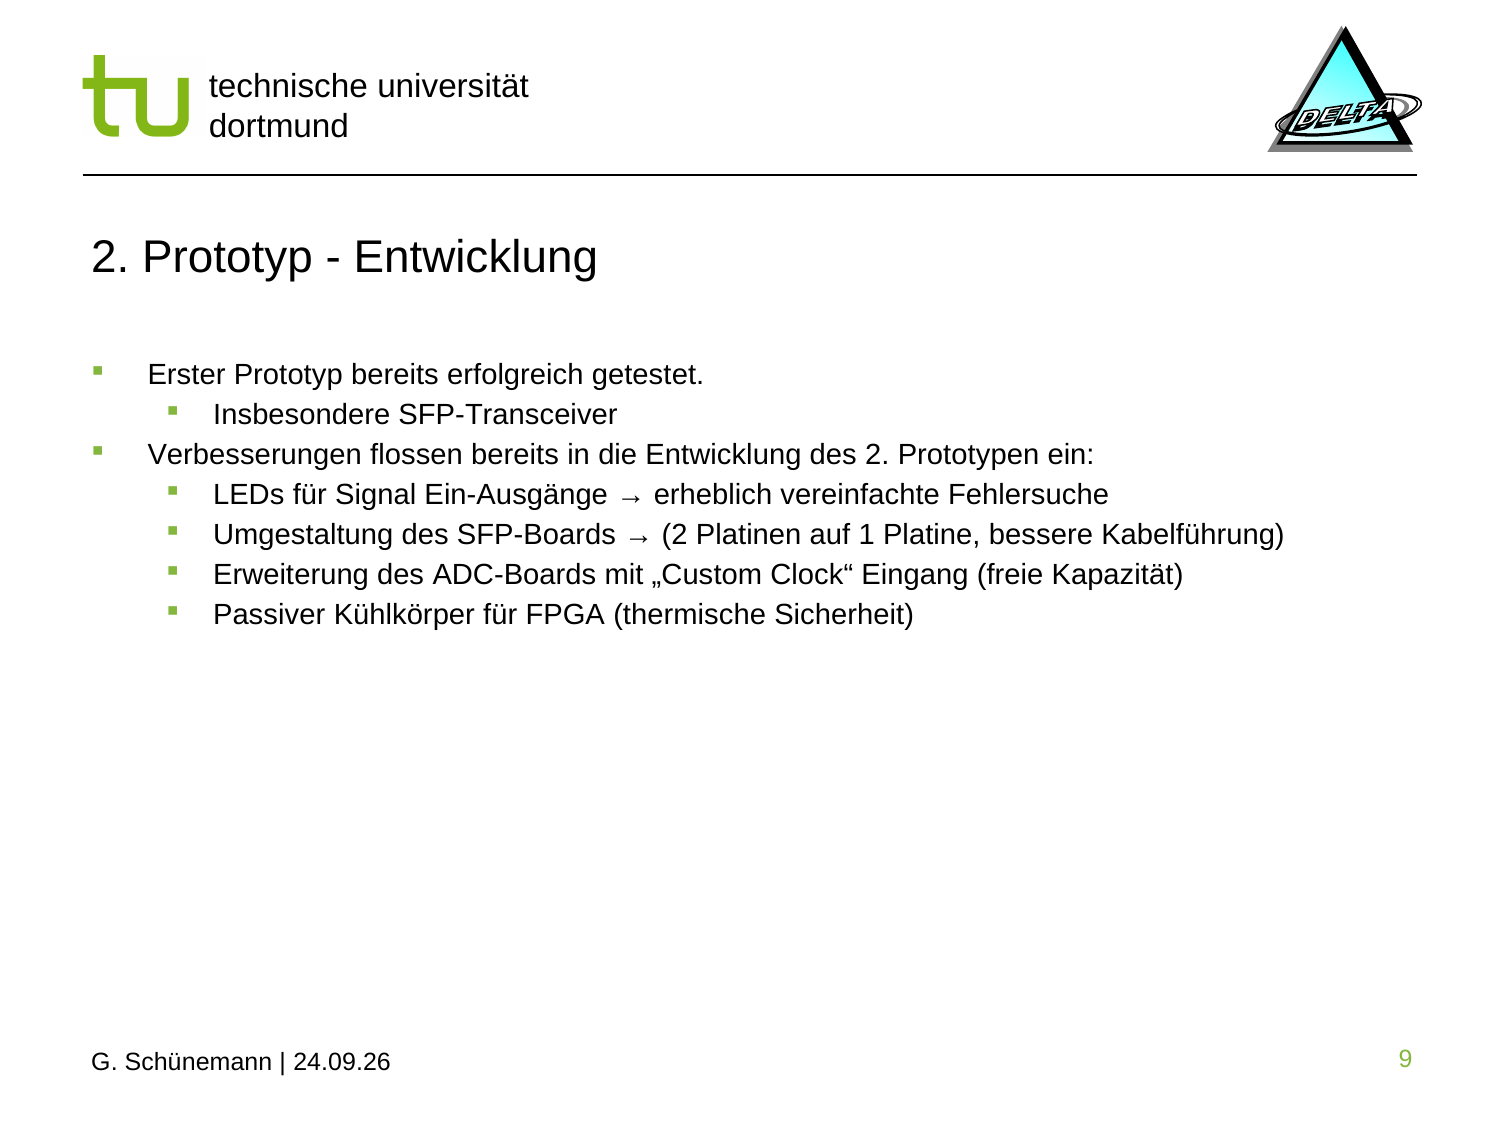

# 2. Prototyp - Entwicklung
Erster Prototyp bereits erfolgreich getestet.
Insbesondere SFP-Transceiver
Verbesserungen flossen bereits in die Entwicklung des 2. Prototypen ein:
LEDs für Signal Ein-Ausgänge → erheblich vereinfachte Fehlersuche
Umgestaltung des SFP-Boards → (2 Platinen auf 1 Platine, bessere Kabelführung)
Erweiterung des ADC-Boards mit „Custom Clock“ Eingang (freie Kapazität)
Passiver Kühlkörper für FPGA (thermische Sicherheit)